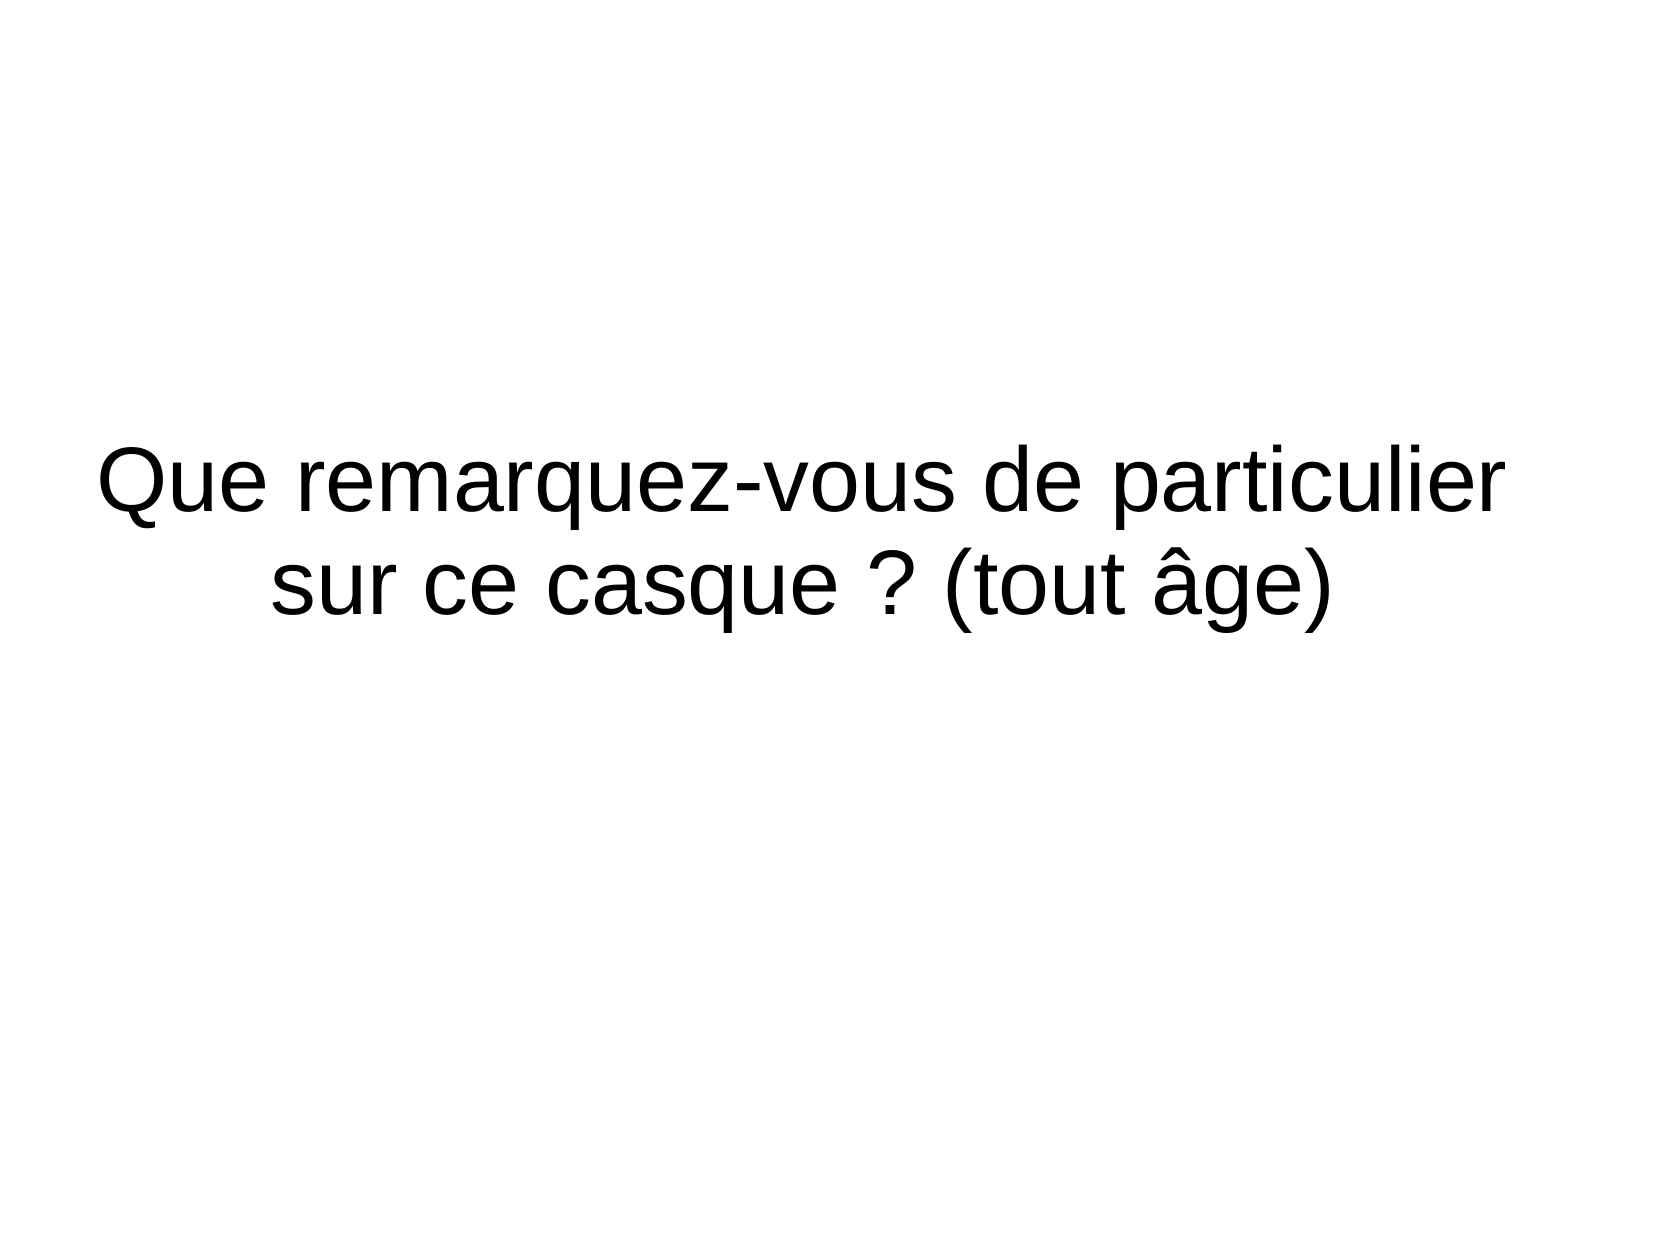

# Que remarquez-vous de particulier sur ce casque ? (tout âge)